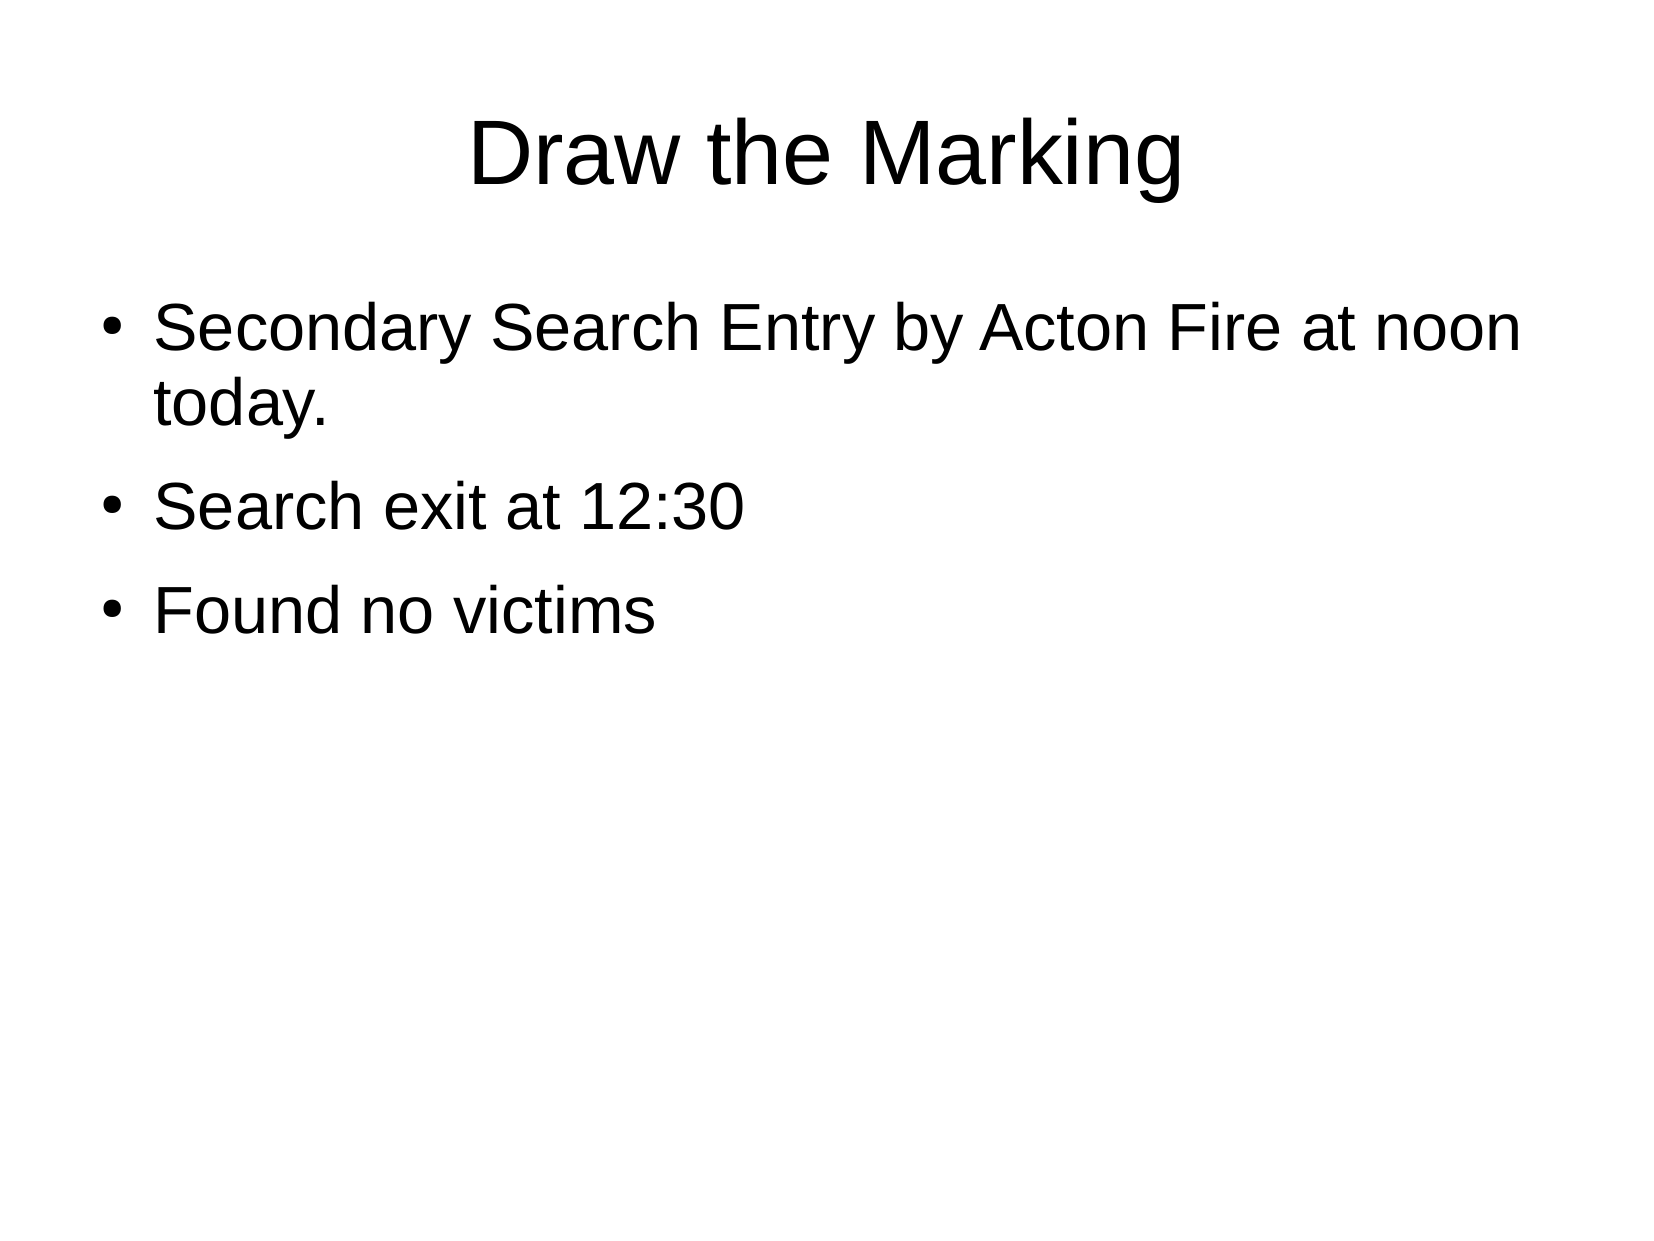

# Draw the Marking
Secondary Search Entry by Acton Fire at noon today.
Search exit at 12:30
Found no victims